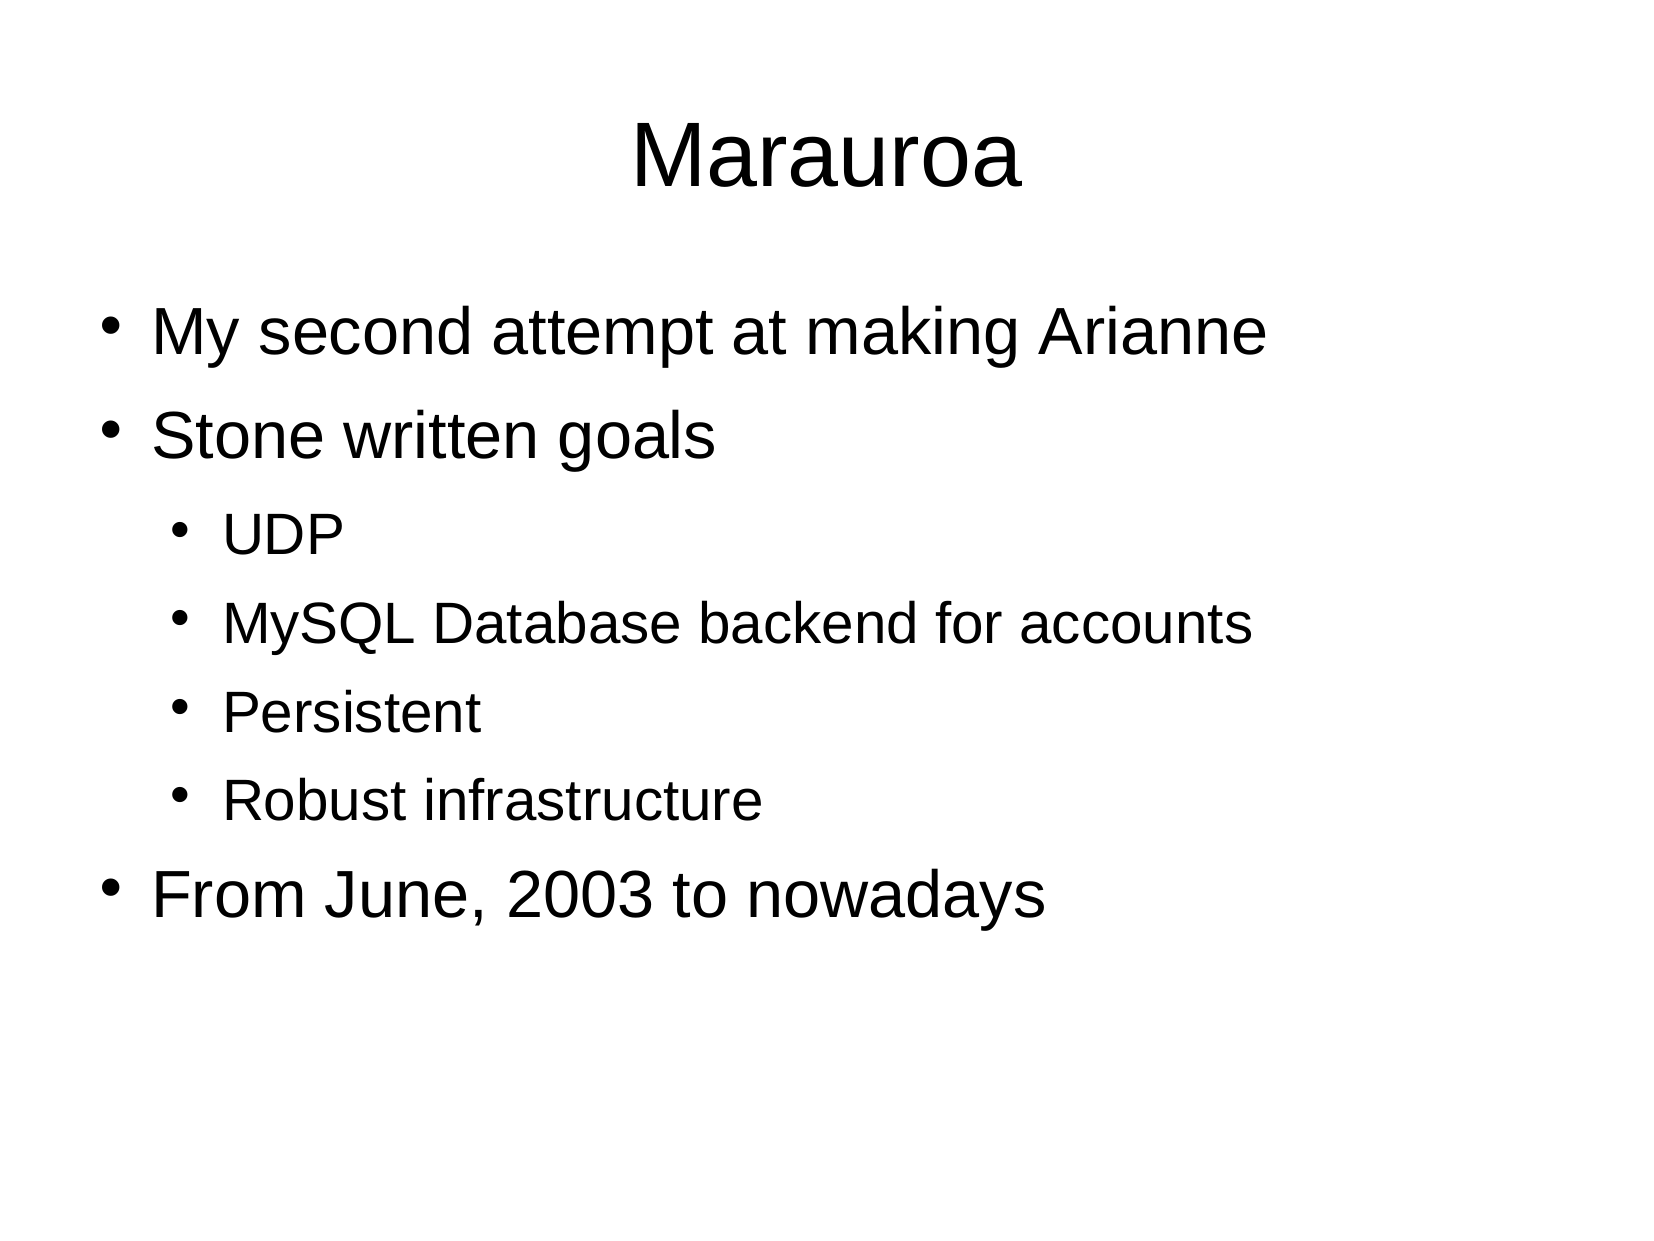

# Marauroa
My second attempt at making Arianne
Stone written goals
UDP
MySQL Database backend for accounts
Persistent
Robust infrastructure
From June, 2003 to nowadays